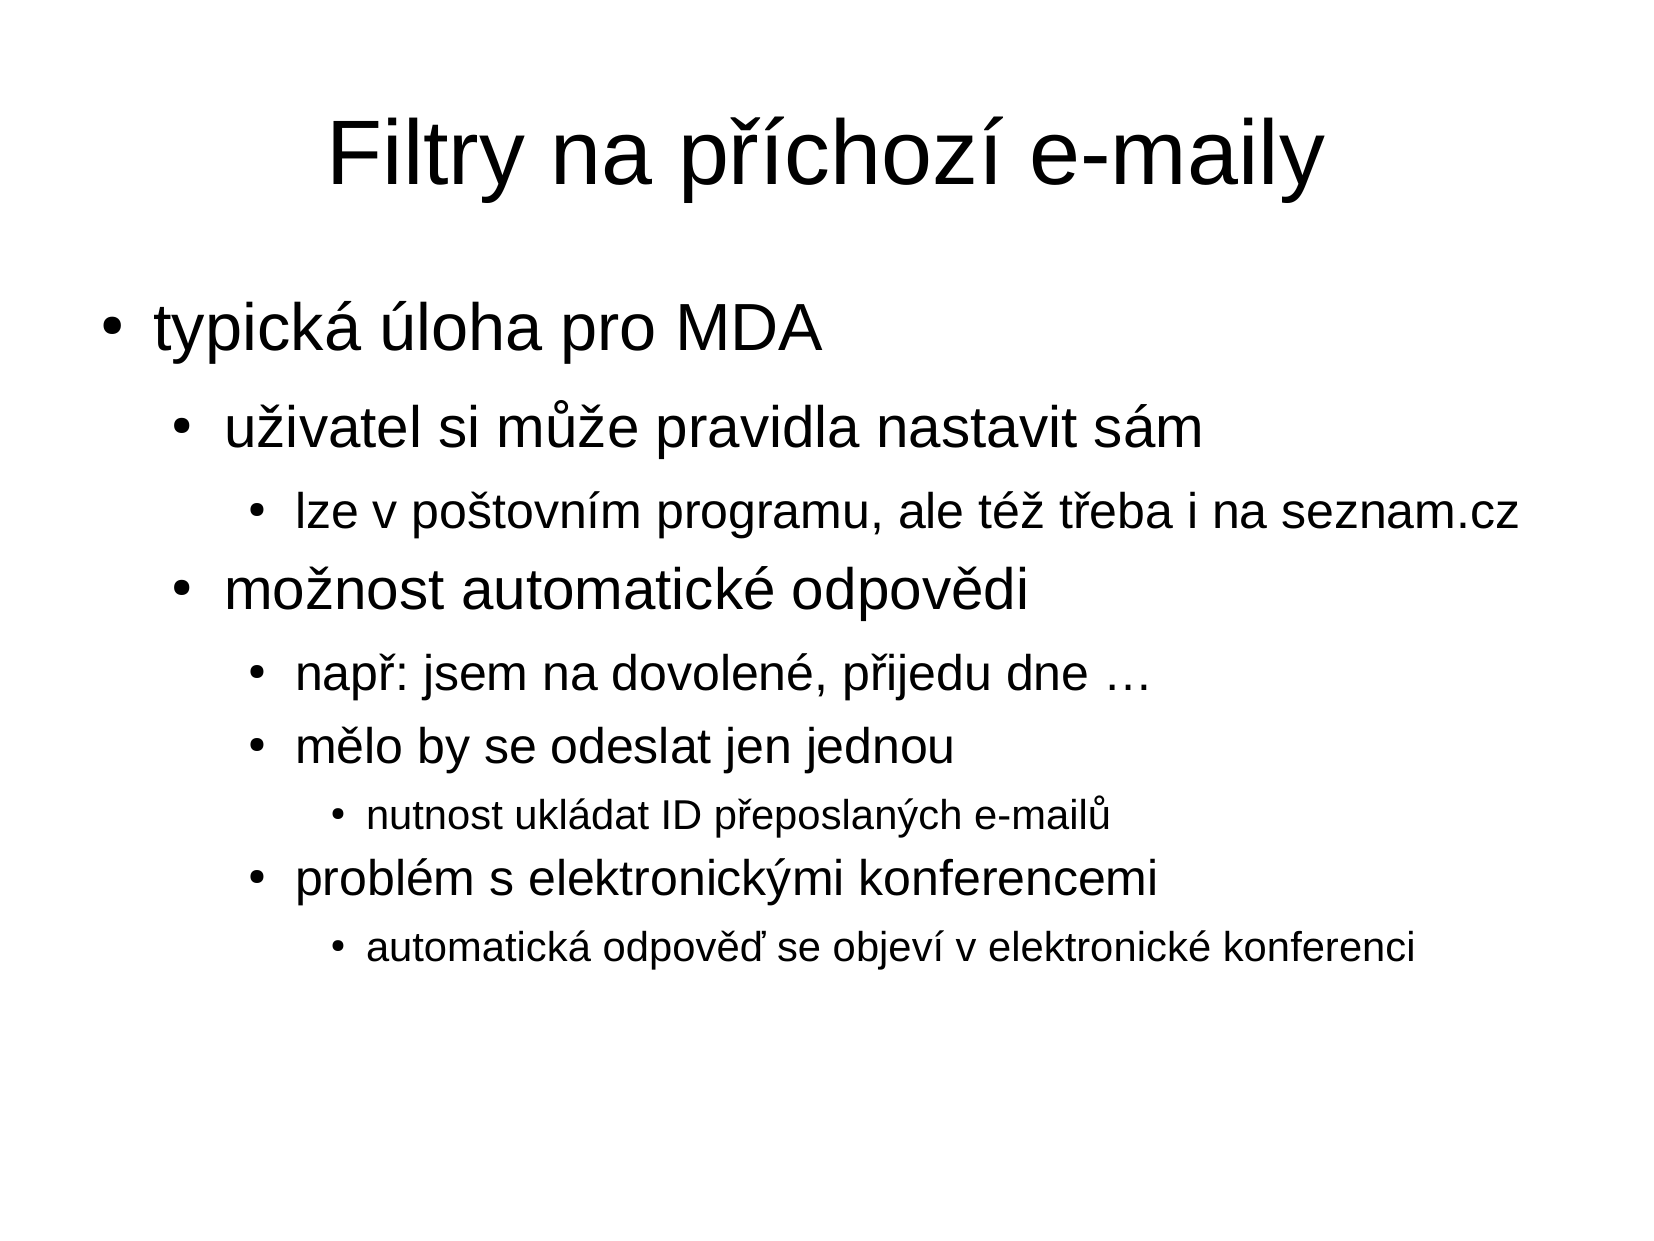

# Filtry na příchozí e-maily
typická úloha pro MDA
uživatel si může pravidla nastavit sám
lze v poštovním programu, ale též třeba i na seznam.cz
možnost automatické odpovědi
např: jsem na dovolené, přijedu dne …
mělo by se odeslat jen jednou
nutnost ukládat ID přeposlaných e-mailů
problém s elektronickými konferencemi
automatická odpověď se objeví v elektronické konferenci